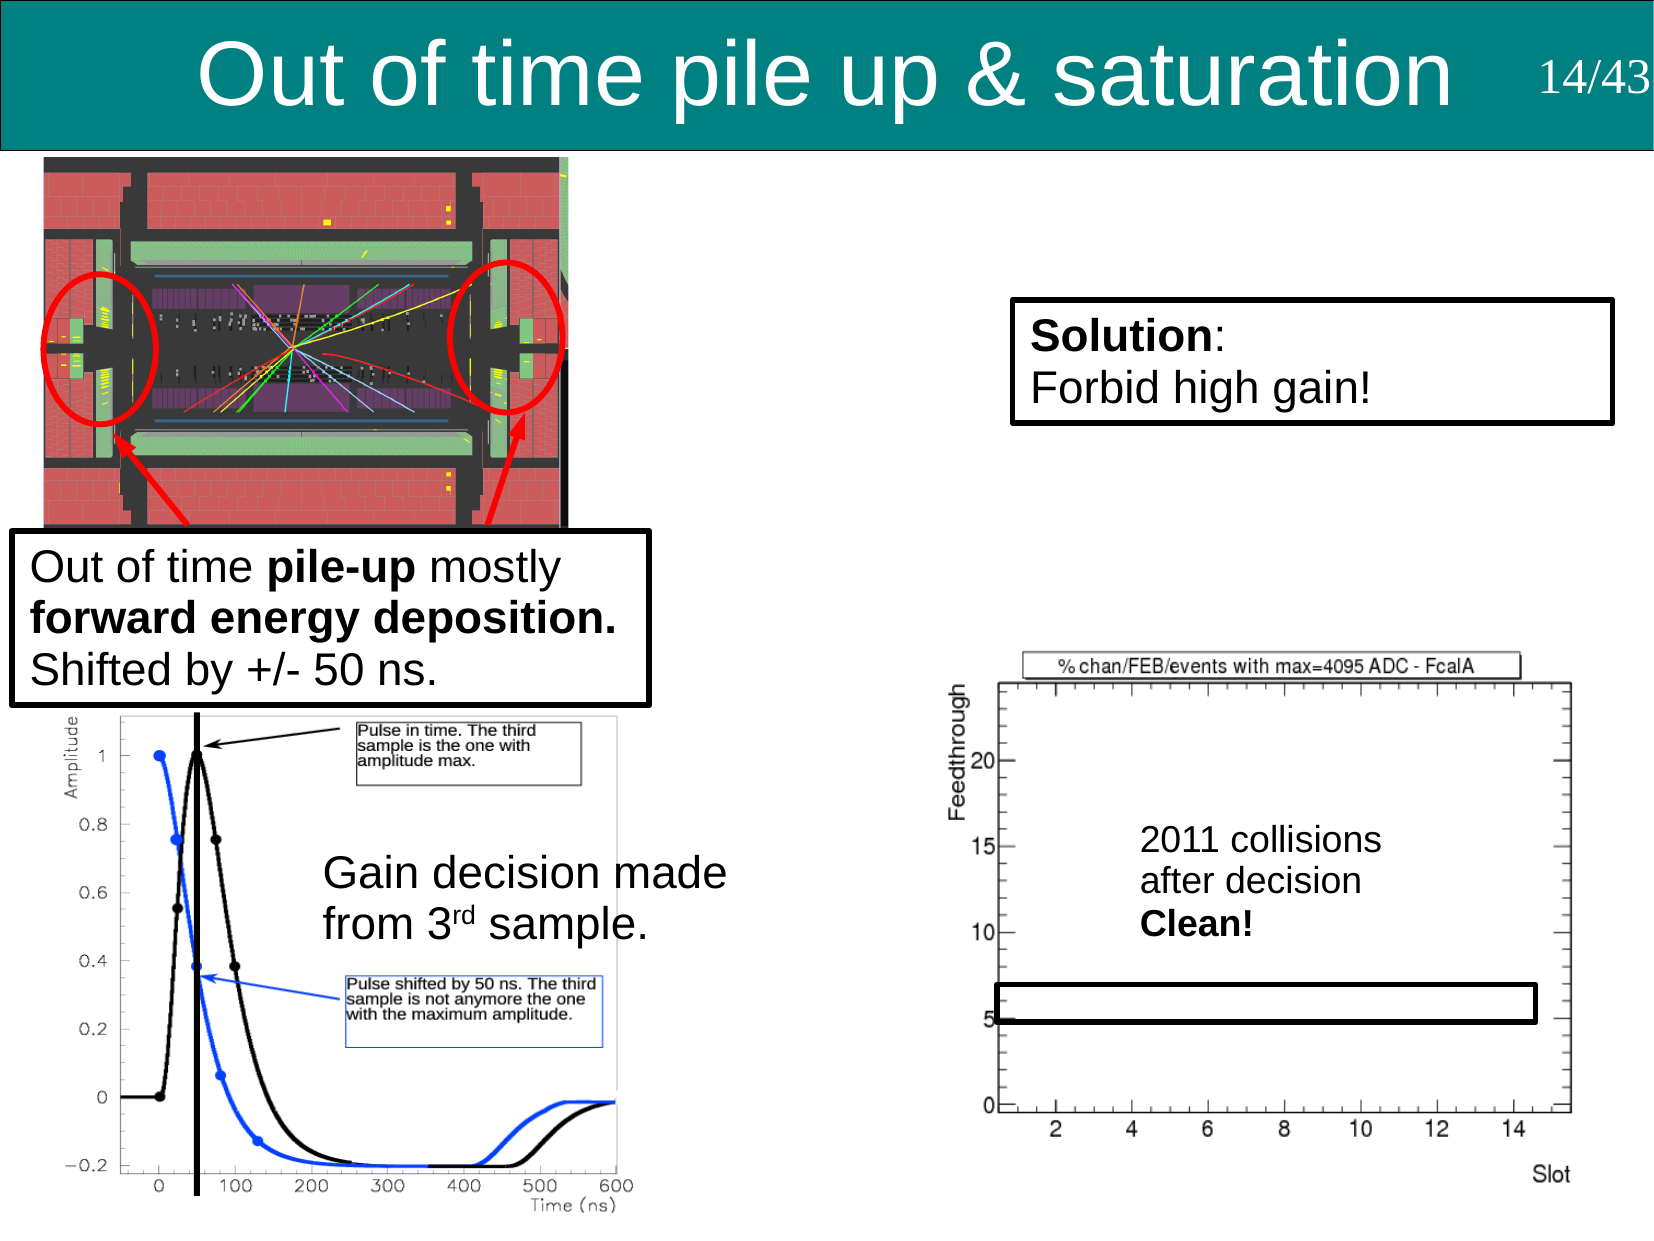

# Out of time pile up & saturation
14
Solution:
Forbid high gain!
Out of time pile-up mostly forward energy deposition. Shifted by +/- 50 ns.
2011 collisions
after decision
Clean!
Gain decision made from 3rd sample.